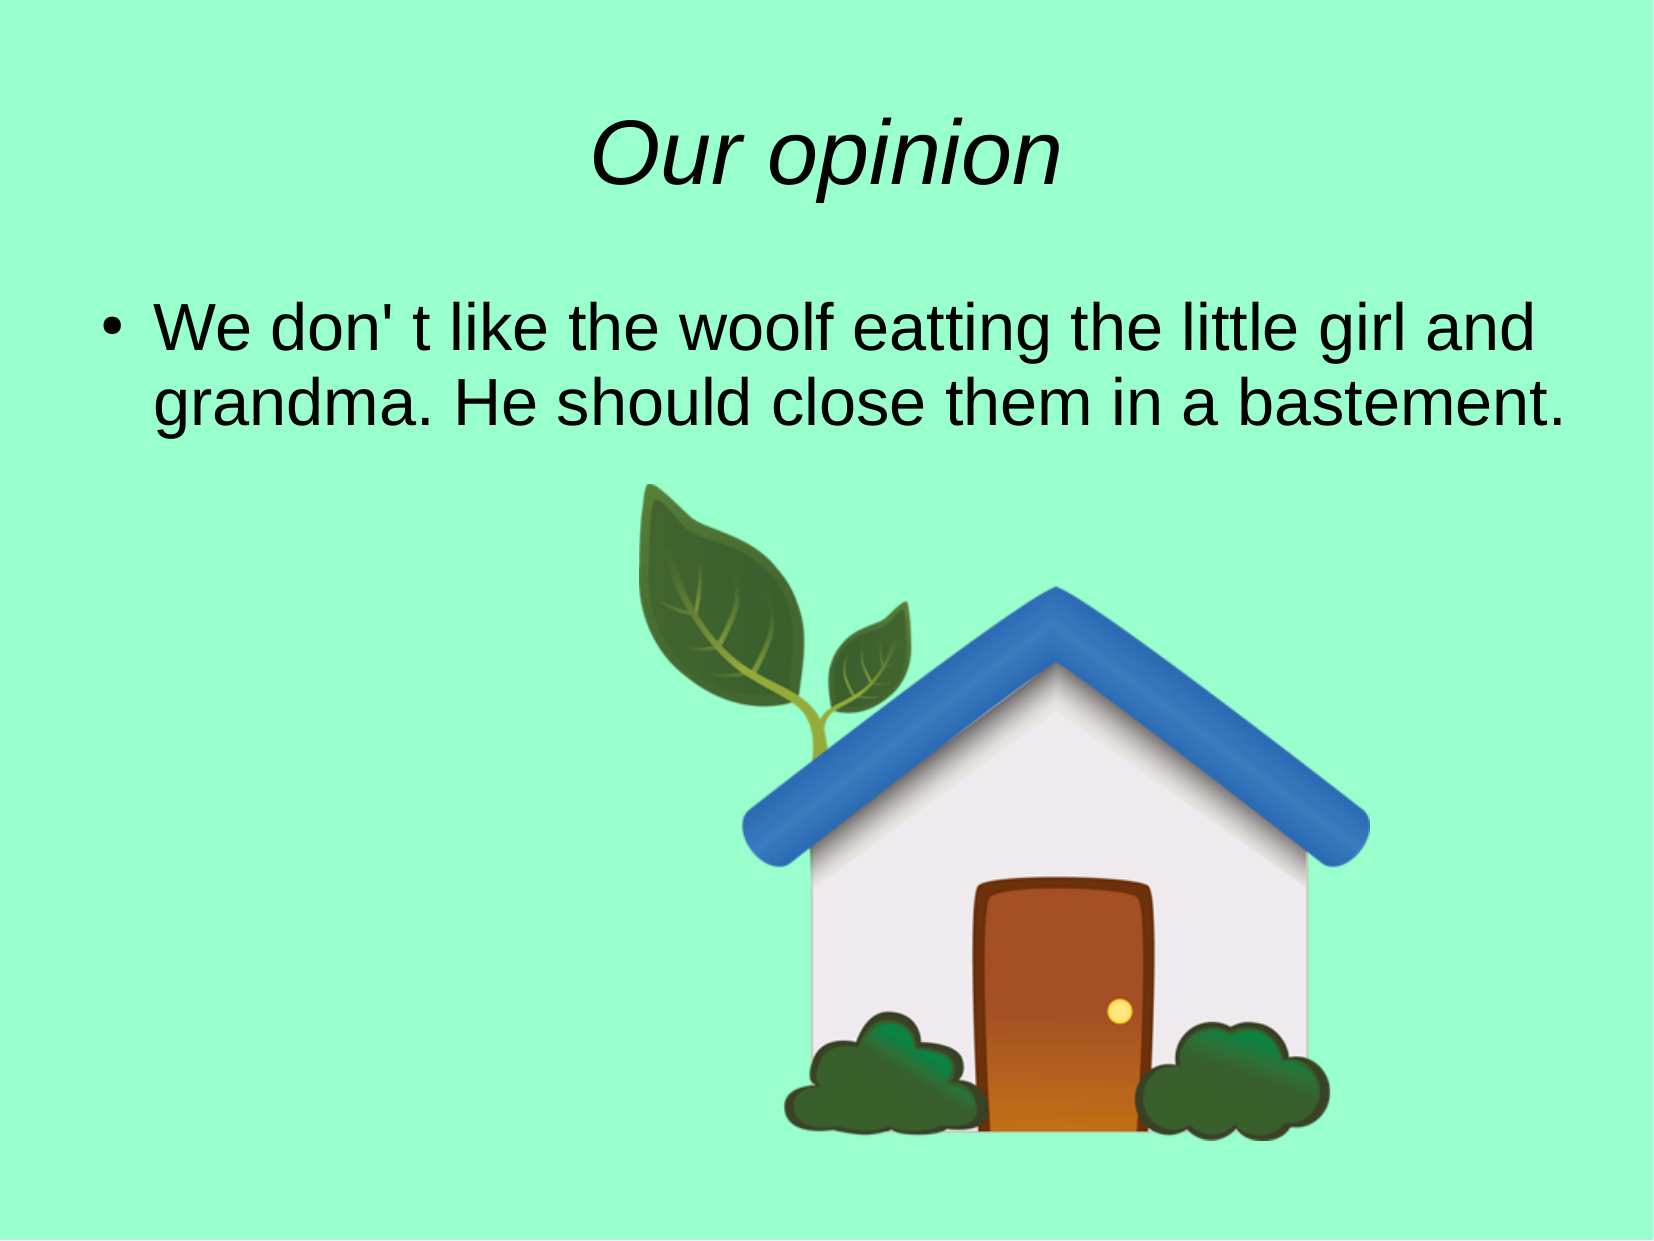

# Our opinion
We don' t like the woolf eatting the little girl and grandma. He should close them in a bastement.